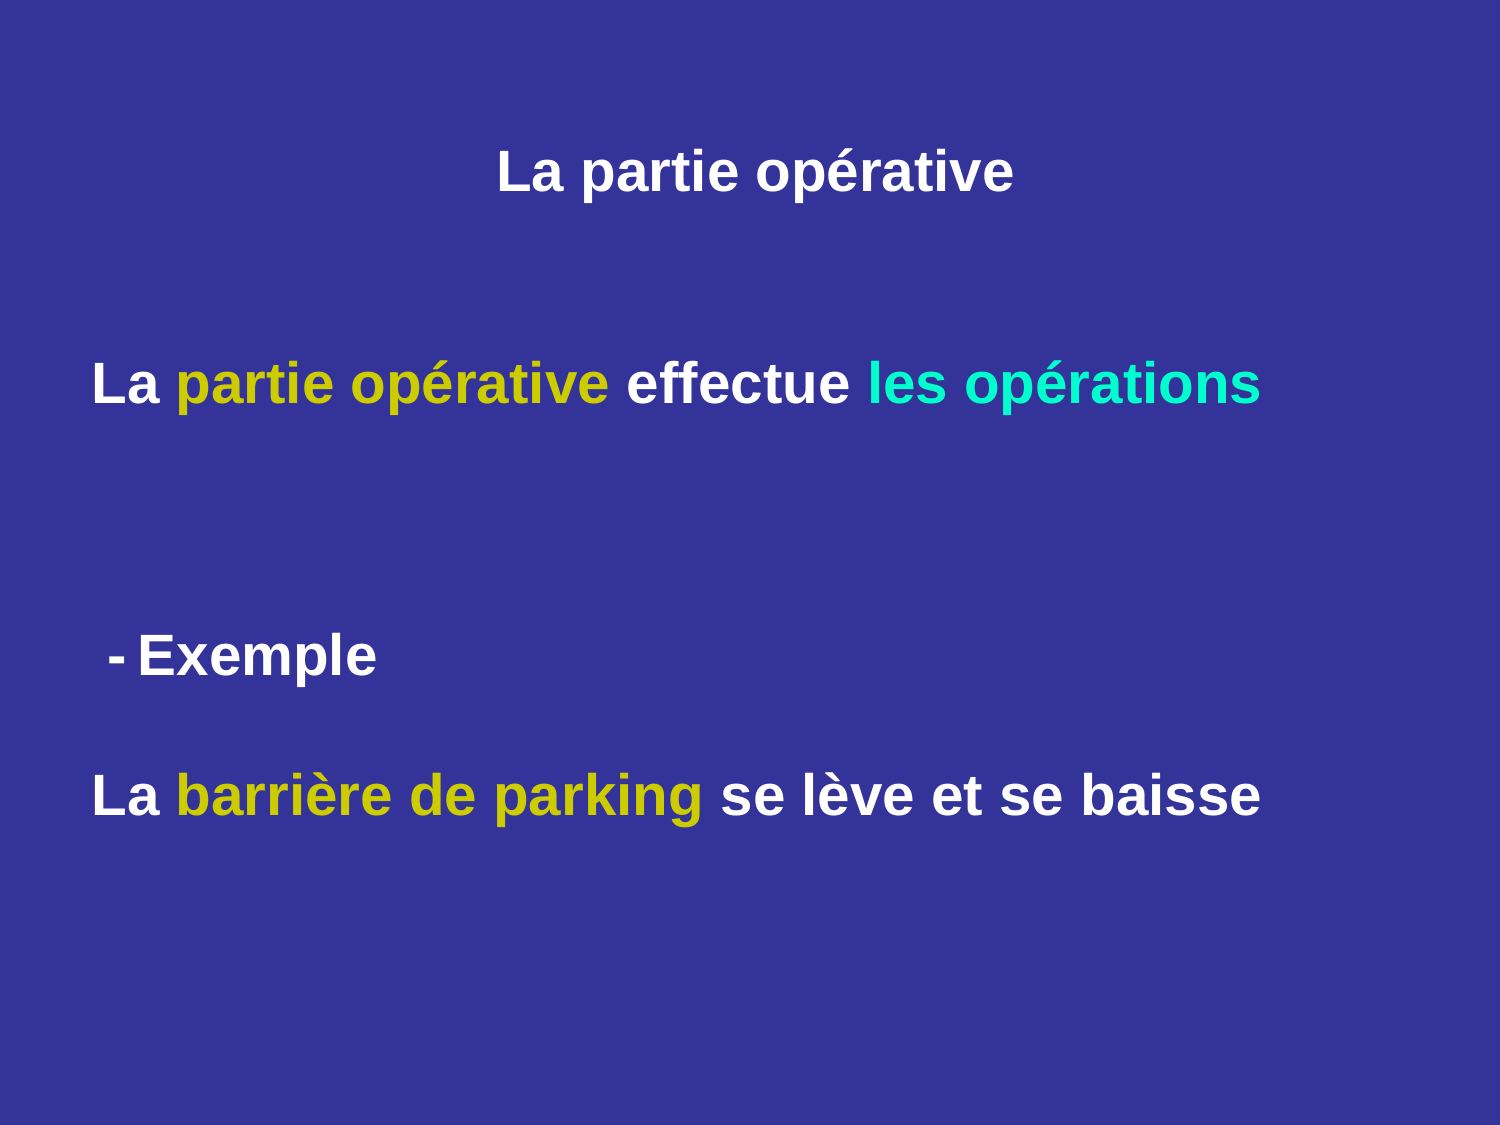

La partie opérative
La partie opérative effectue les opérations
 - Exemple
La barrière de parking se lève et se baisse